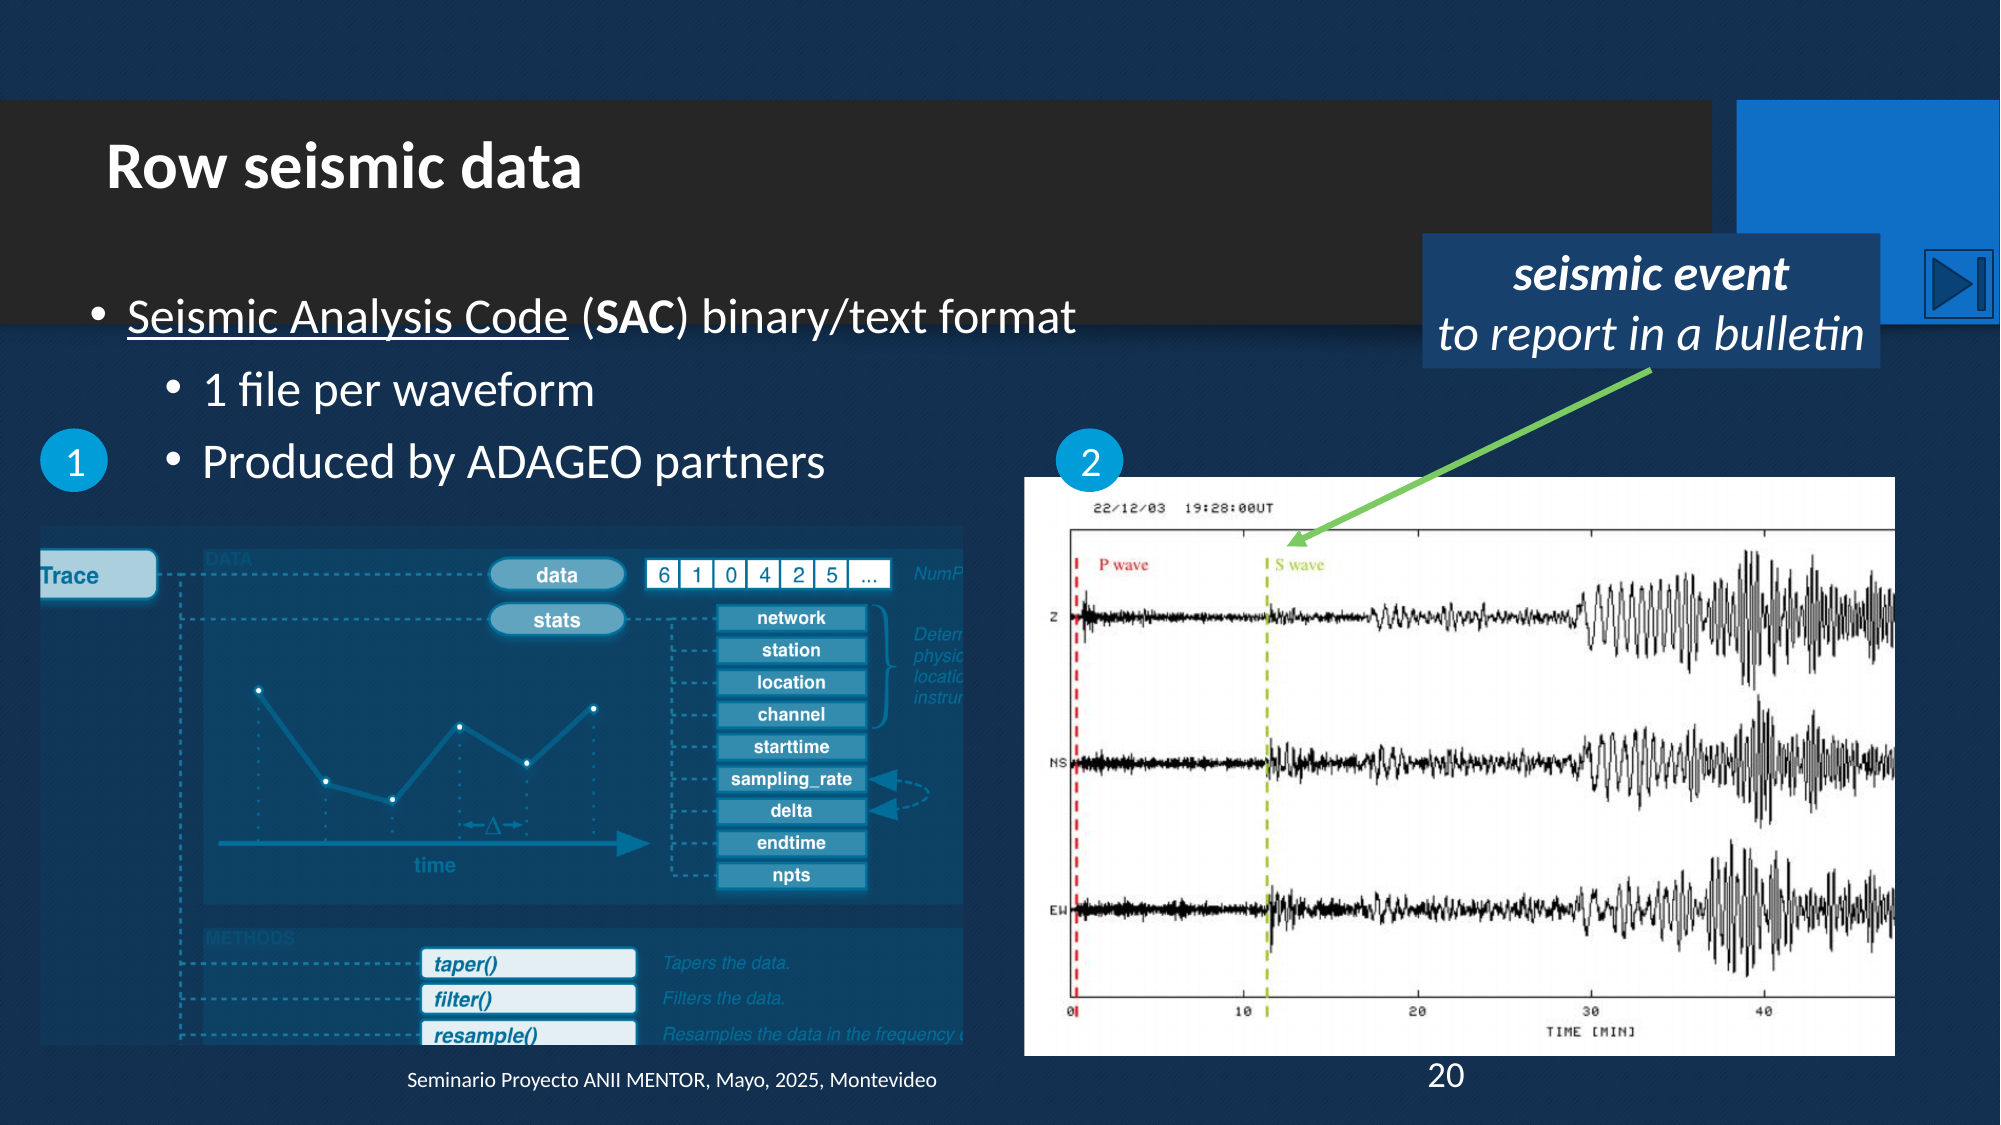

# Row seismic data
Seismic Analysis Code (SAC) binary/text format
1 file per waveform
Produced by ADAGEO partners
seismic event
to report in a bulletin
1
2
Seminario Proyecto ANII MENTOR, Mayo, 2025, Montevideo